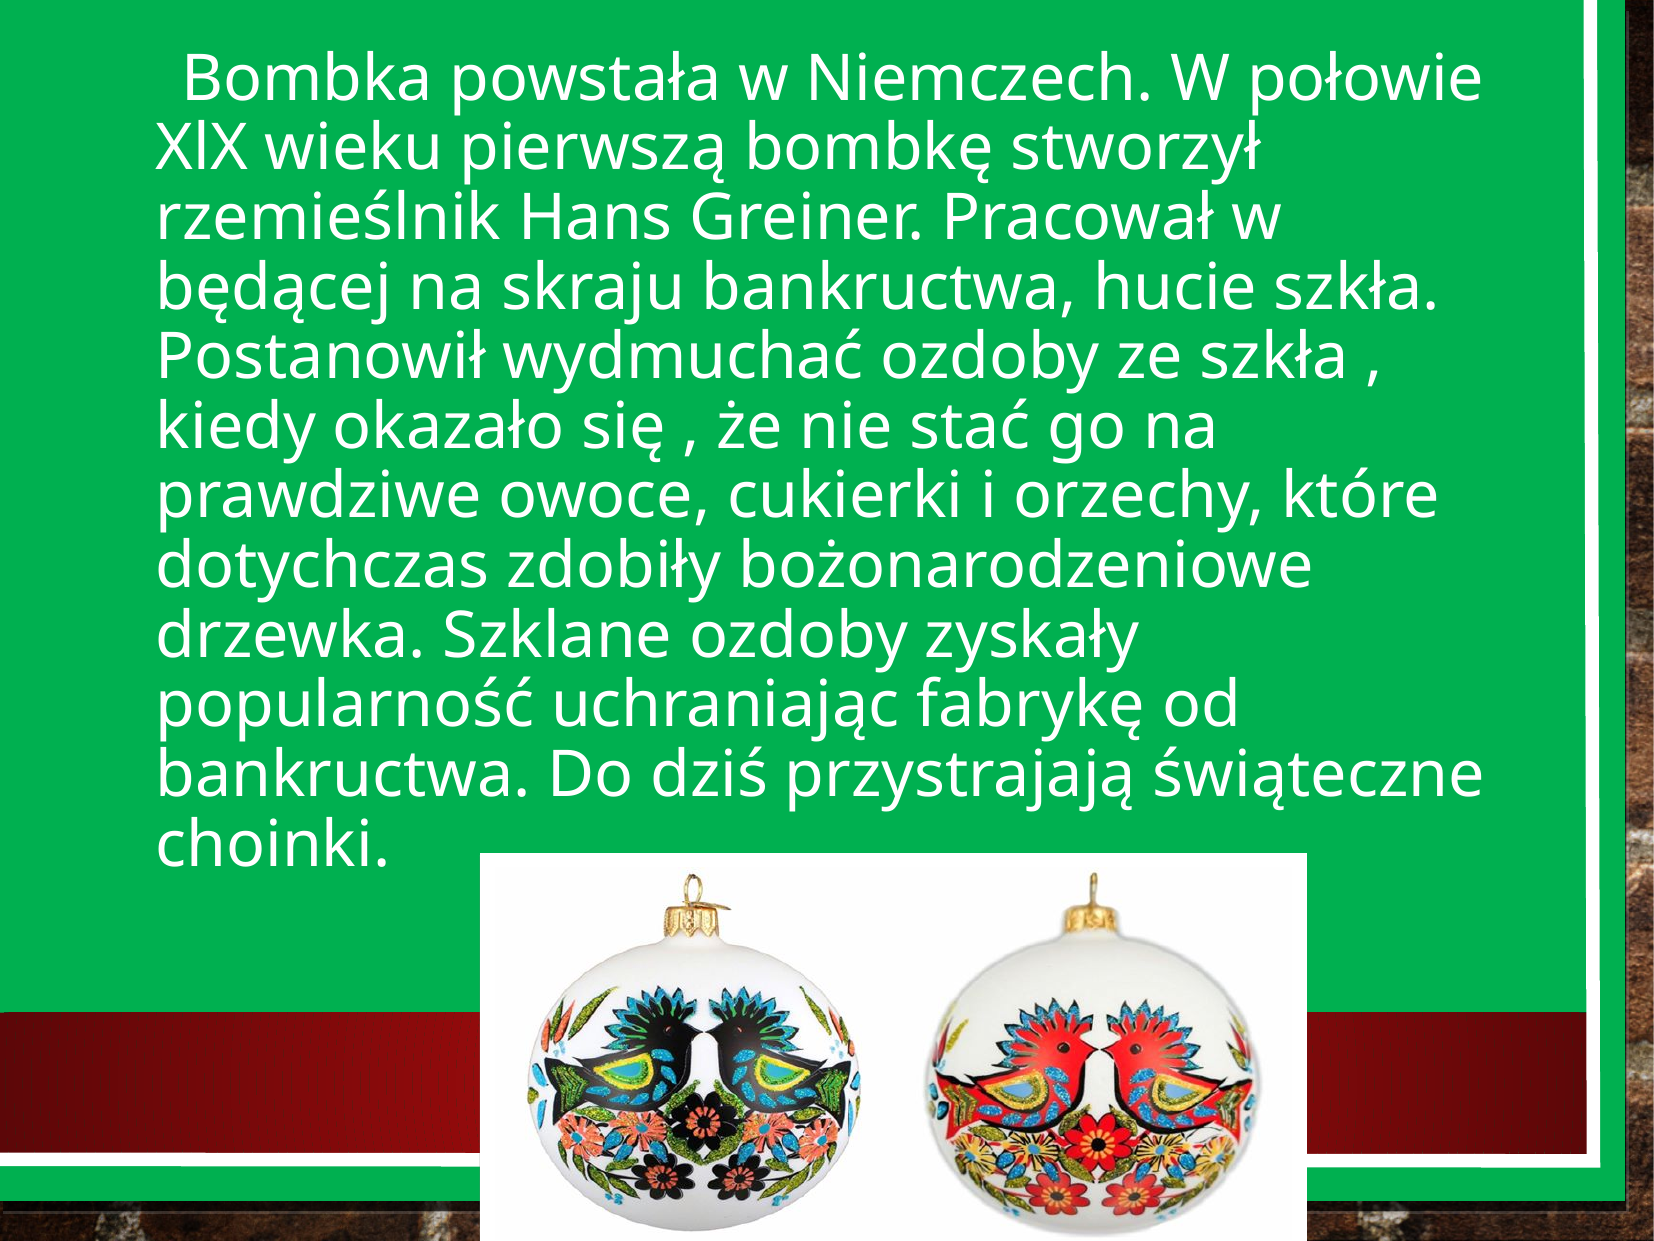

Bombka powstała w Niemczech. W połowie XlX wieku pierwszą bombkę stworzył rzemieślnik Hans Greiner. Pracował w będącej na skraju bankructwa, hucie szkła. Postanowił wydmuchać ozdoby ze szkła , kiedy okazało się , że nie stać go na prawdziwe owoce, cukierki i orzechy, które dotychczas zdobiły bożonarodzeniowe drzewka. Szklane ozdoby zyskały popularność uchraniając fabrykę od bankructwa. Do dziś przystrajają świąteczne choinki.
#